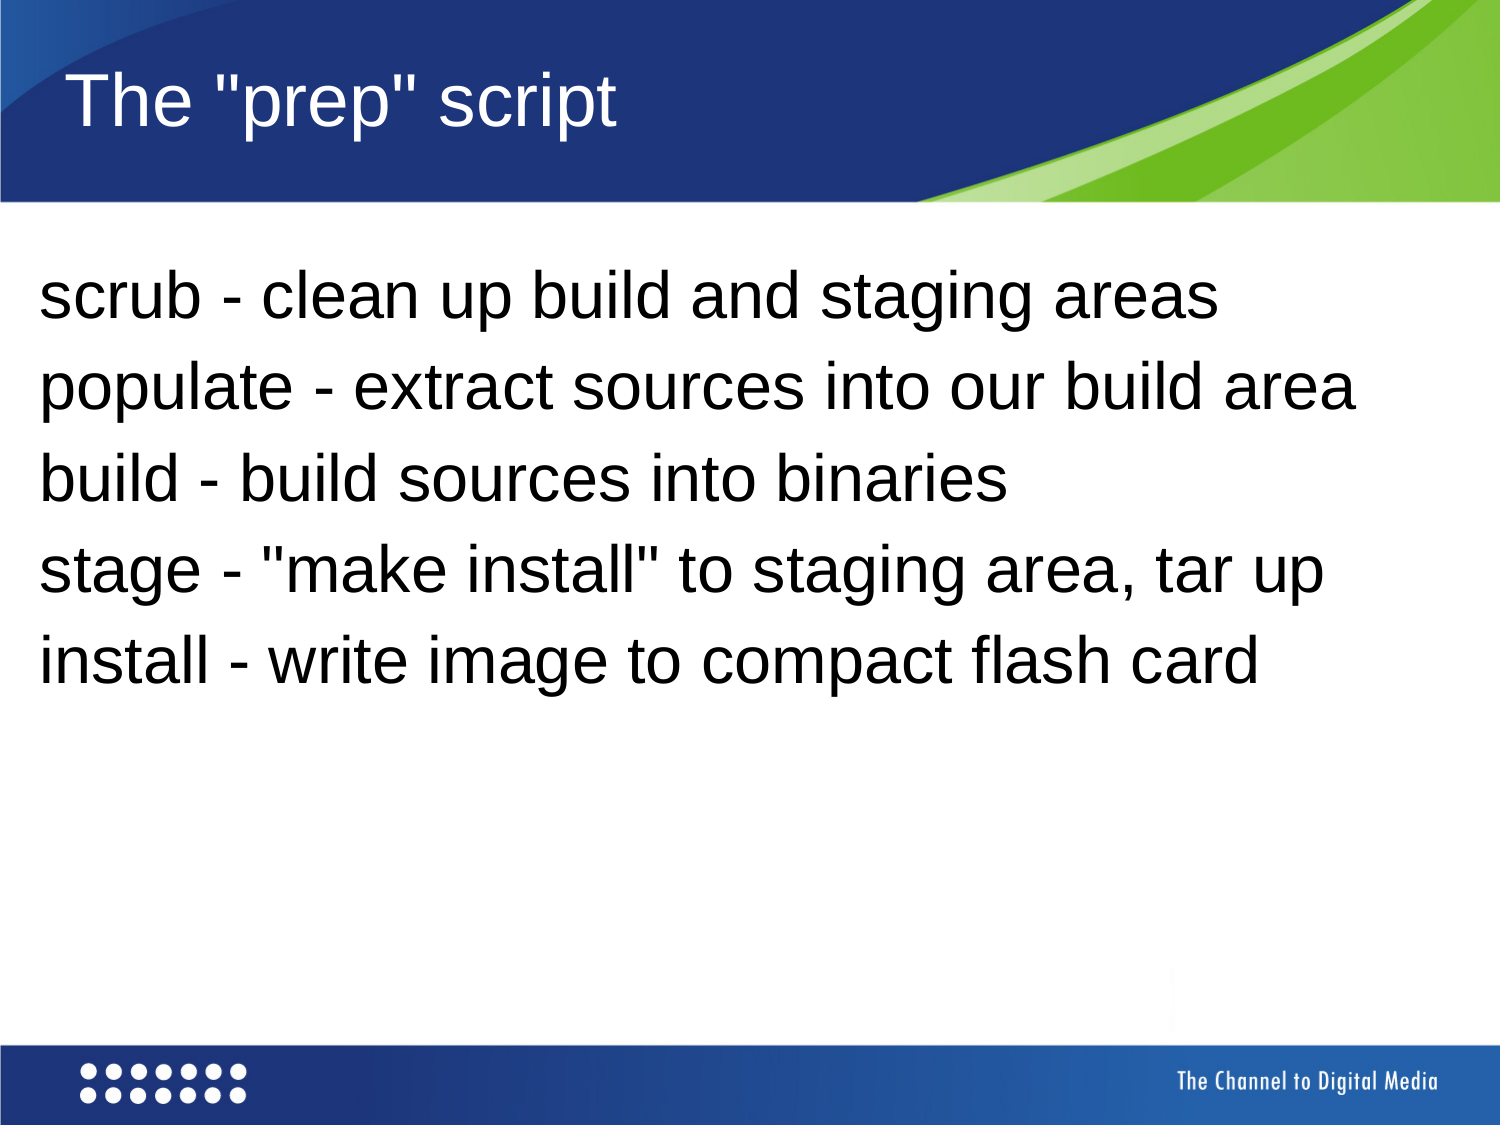

# The "prep" script
scrub - clean up build and staging areas
populate - extract sources into our build area
build - build sources into binaries
stage - "make install" to staging area, tar up
install - write image to compact flash card